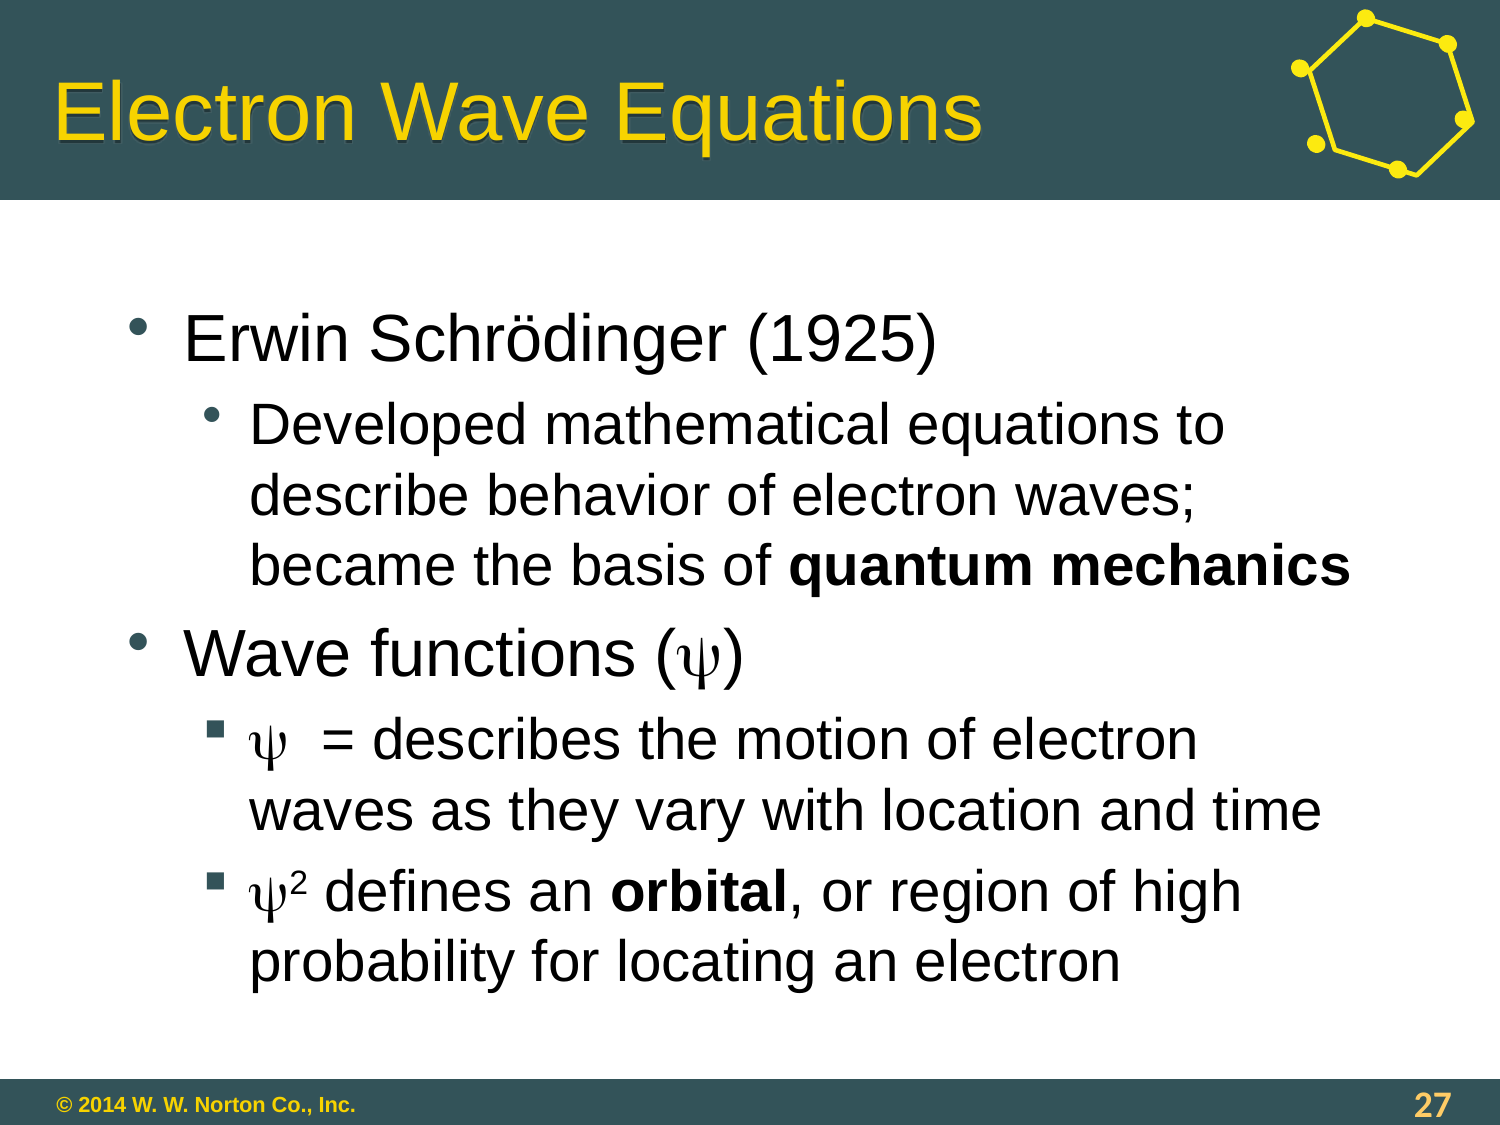

Electron Wave Equations
# Erwin Schrödinger (1925)
Developed mathematical equations to describe behavior of electron waves; became the basis of quantum mechanics
Wave functions ()
 = describes the motion of electron waves as they vary with location and time
2 defines an orbital, or region of high probability for locating an electron